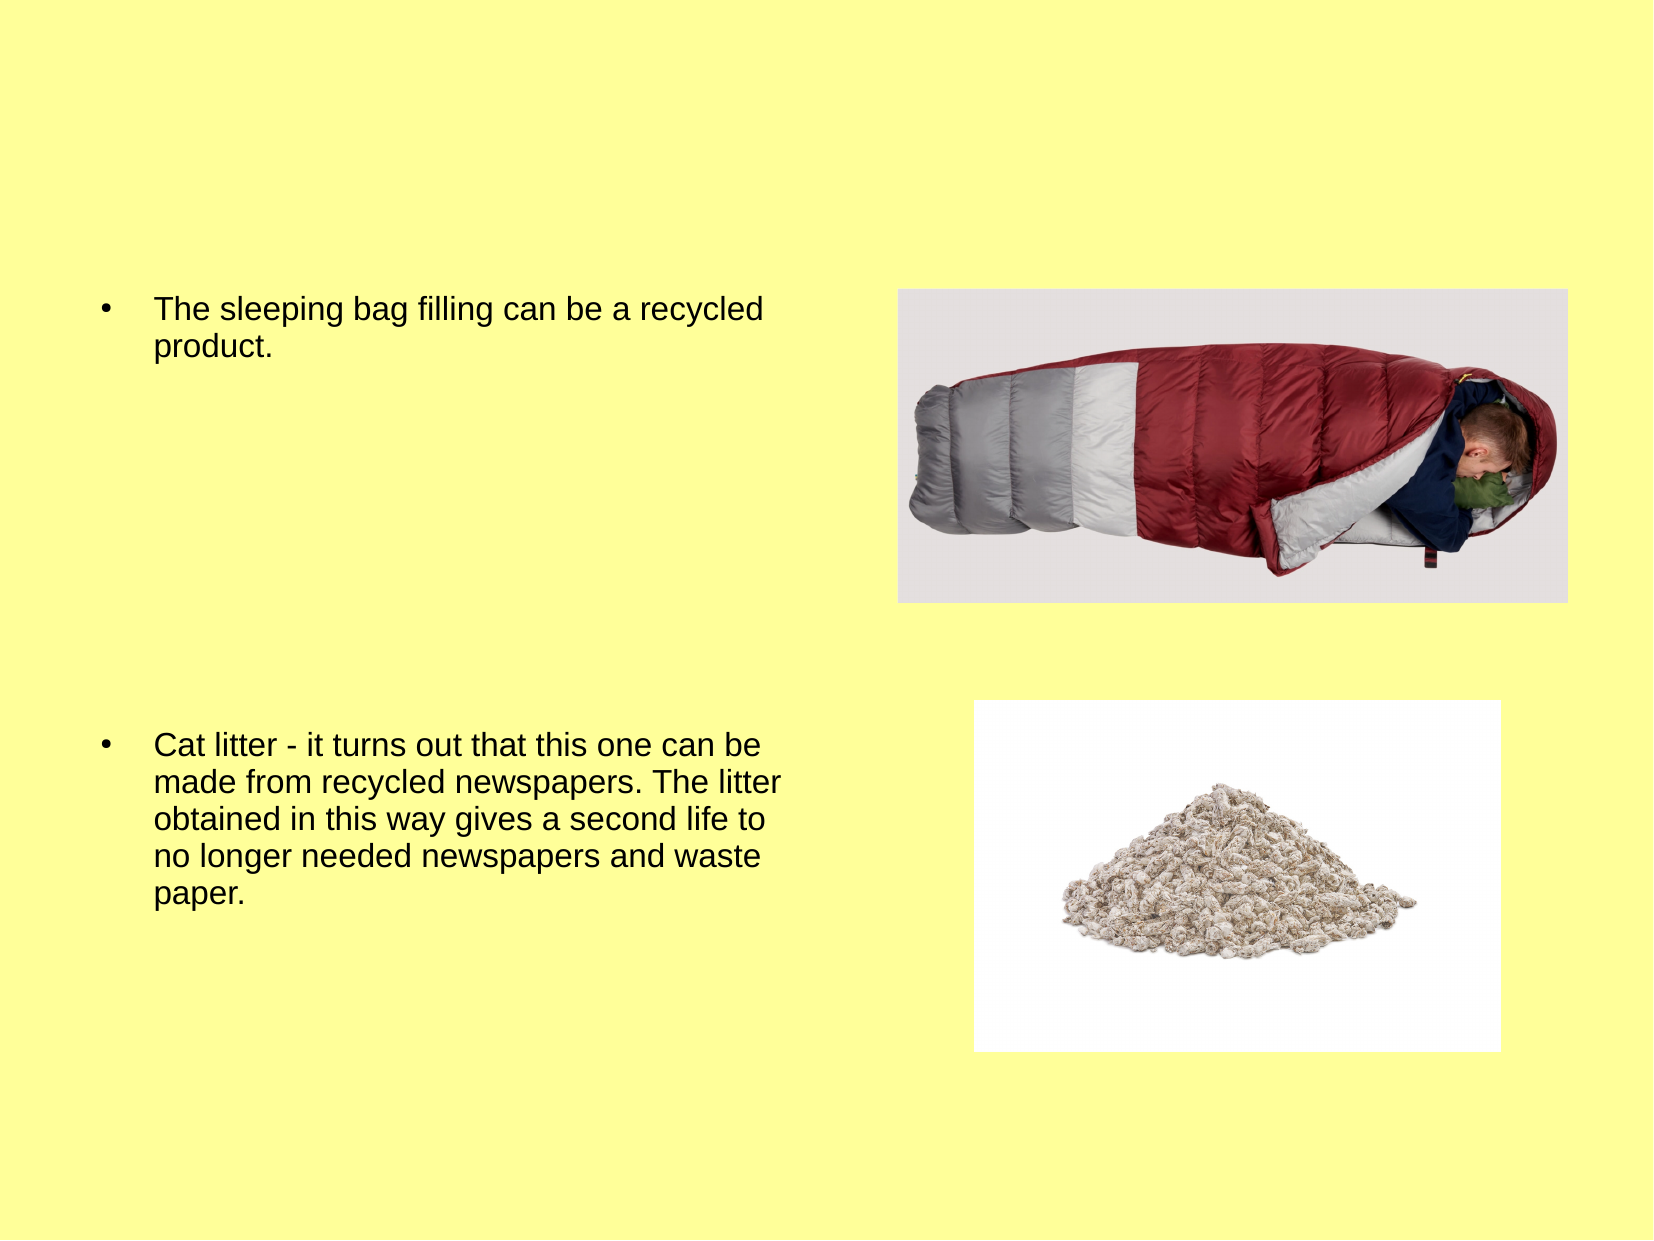

# The sleeping bag filling can be a recycled product.
Cat litter - it turns out that this one can be made from recycled newspapers. The litter obtained in this way gives a second life to no longer needed newspapers and waste paper.